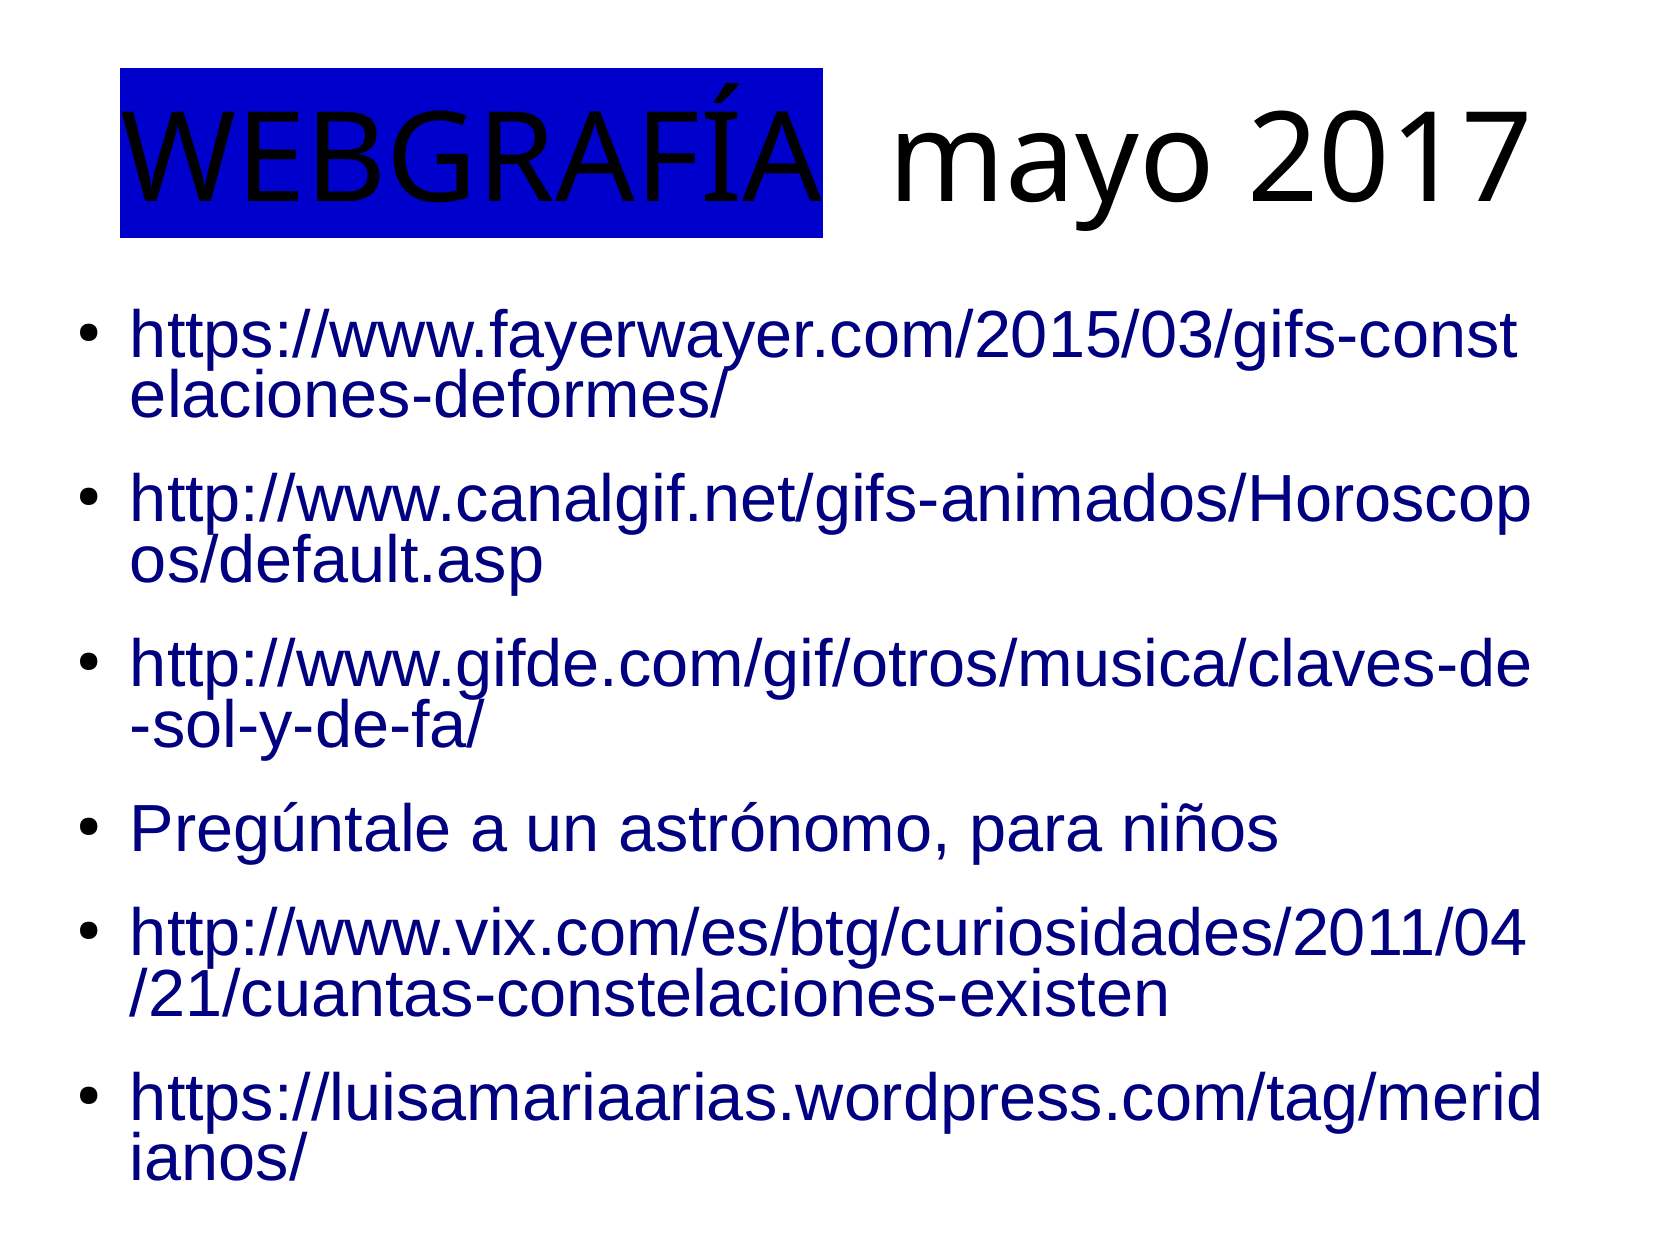

# WEBGRAFÍA mayo 2017
https://www.fayerwayer.com/2015/03/gifs-constelaciones-deformes/
http://www.canalgif.net/gifs-animados/Horoscopos/default.asp
http://www.gifde.com/gif/otros/musica/claves-de-sol-y-de-fa/
Pregúntale a un astrónomo, para niños
http://www.vix.com/es/btg/curiosidades/2011/04/21/cuantas-constelaciones-existen
https://luisamariaarias.wordpress.com/tag/meridianos/